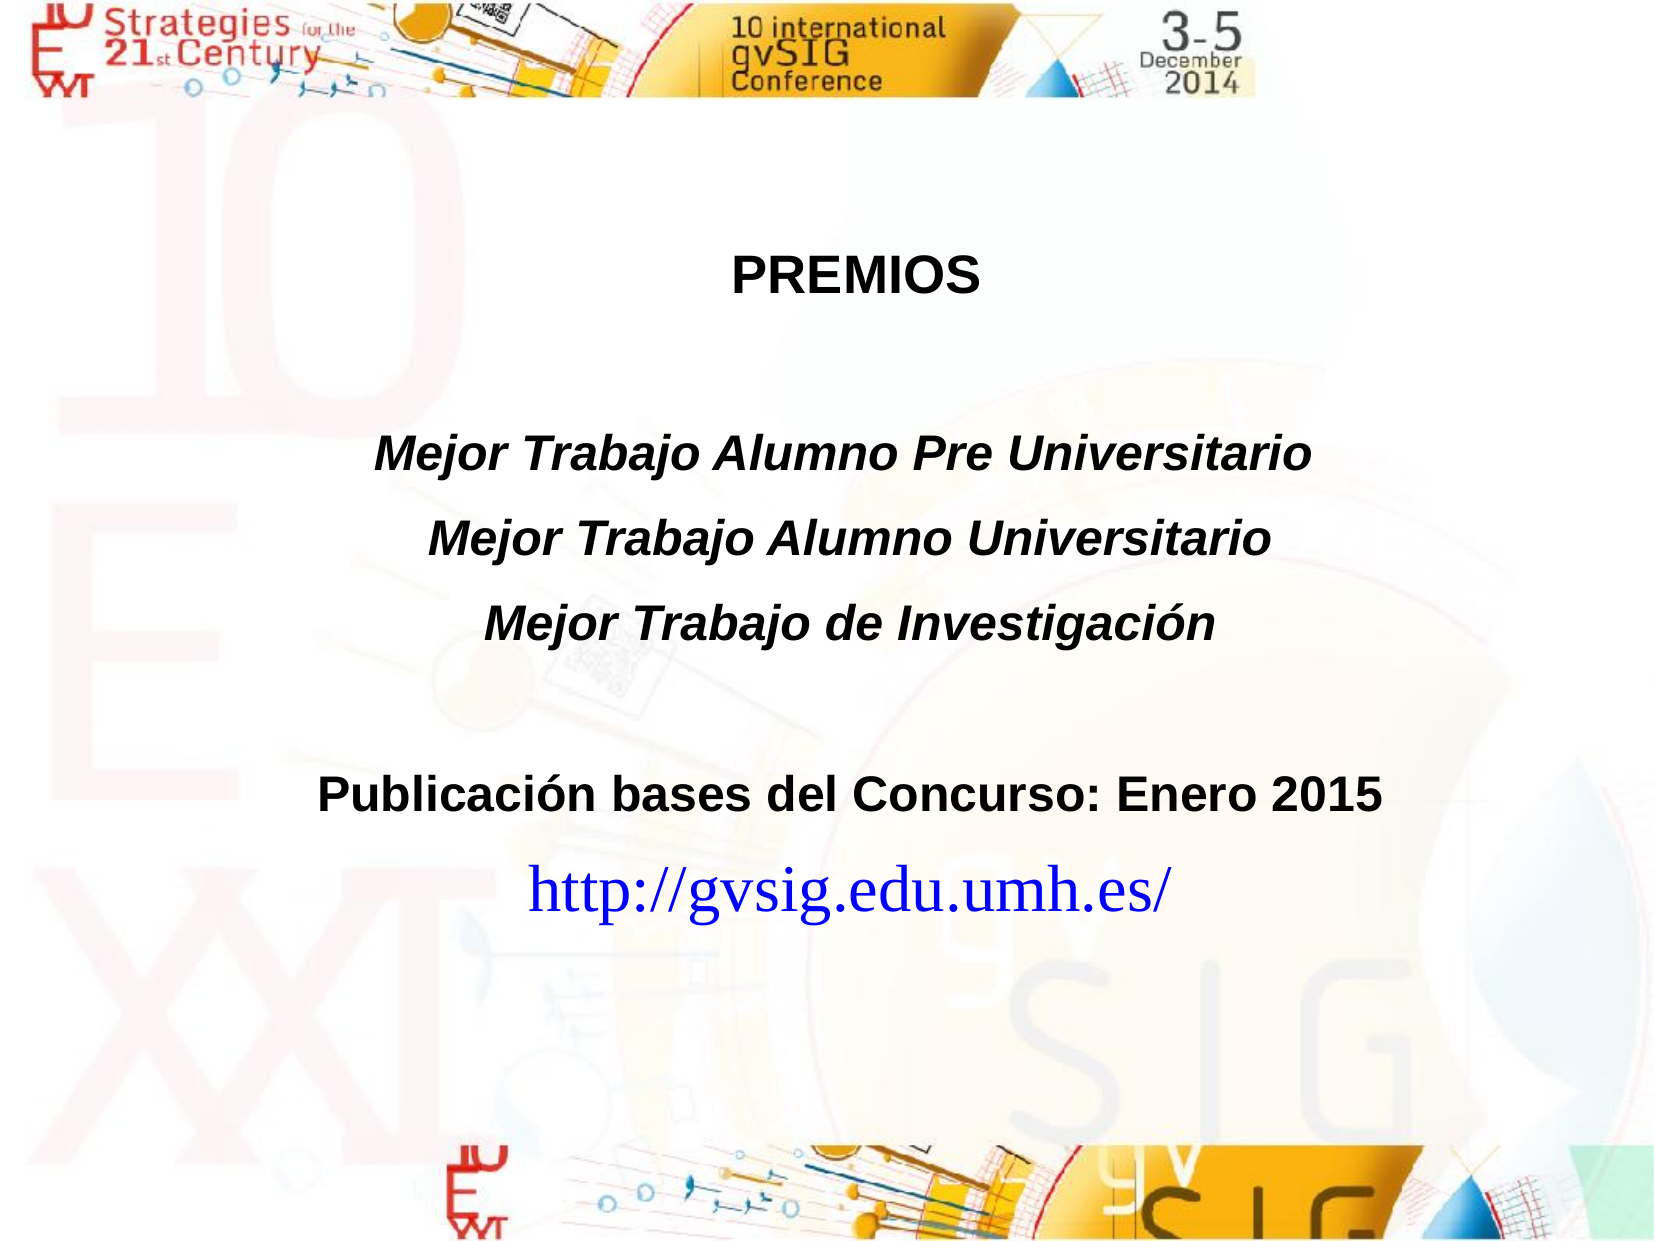

# PREMIOS
Mejor Trabajo Alumno Pre Universitario
Mejor Trabajo Alumno Universitario
Mejor Trabajo de Investigación
Publicación bases del Concurso: Enero 2015
http://gvsig.edu.umh.es/